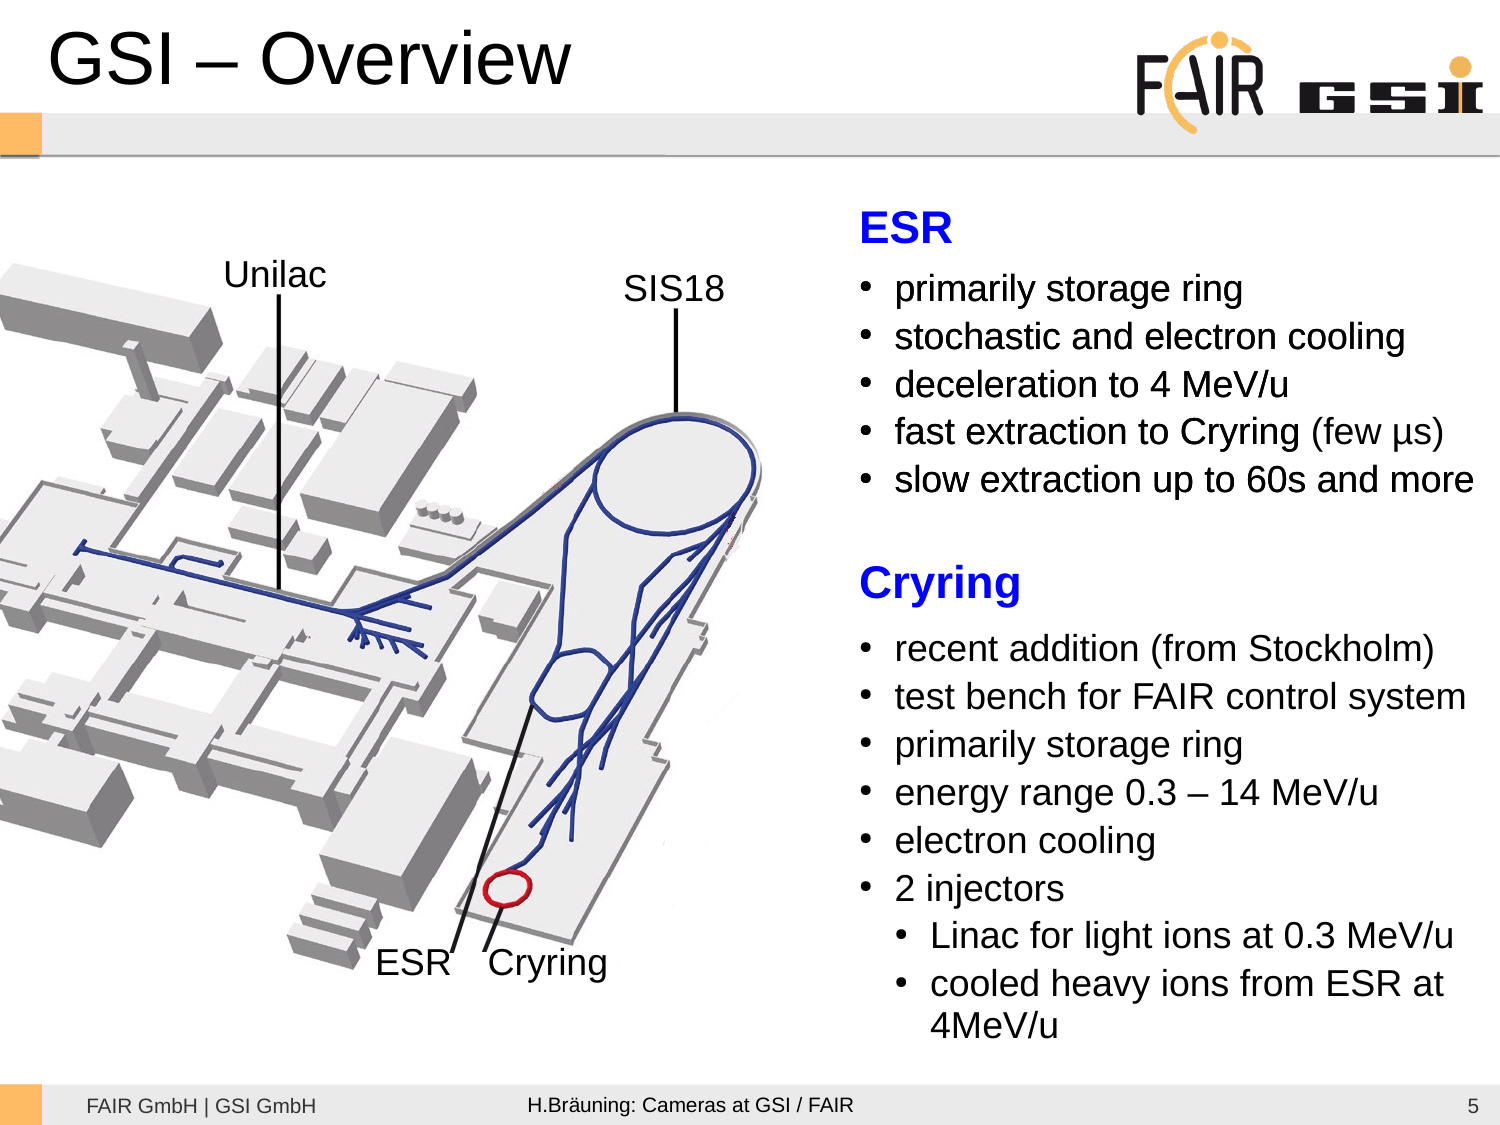

# GSI – Overview
ESR
Unilac
SIS18
primarily storage ring
stochastic and electron cooling
deceleration to 4 MeV/u
fast extraction to Cryring
slow extraction up to 60s and more
primarily storage ring
stochastic and electron cooling
deceleration to 4 MeV/u
fast extraction to Cryring (few µs)
slow extraction up to 60s and more
Cryring
recent addition (from Stockholm)
test bench for FAIR control system
primarily storage ring
energy range 0.3 – 14 MeV/u
electron cooling
2 injectors
Linac for light ions at 0.3 MeV/u
cooled heavy ions from ESR at 4MeV/u
ESR
Cryring
5
Harald Bräuning / GSI